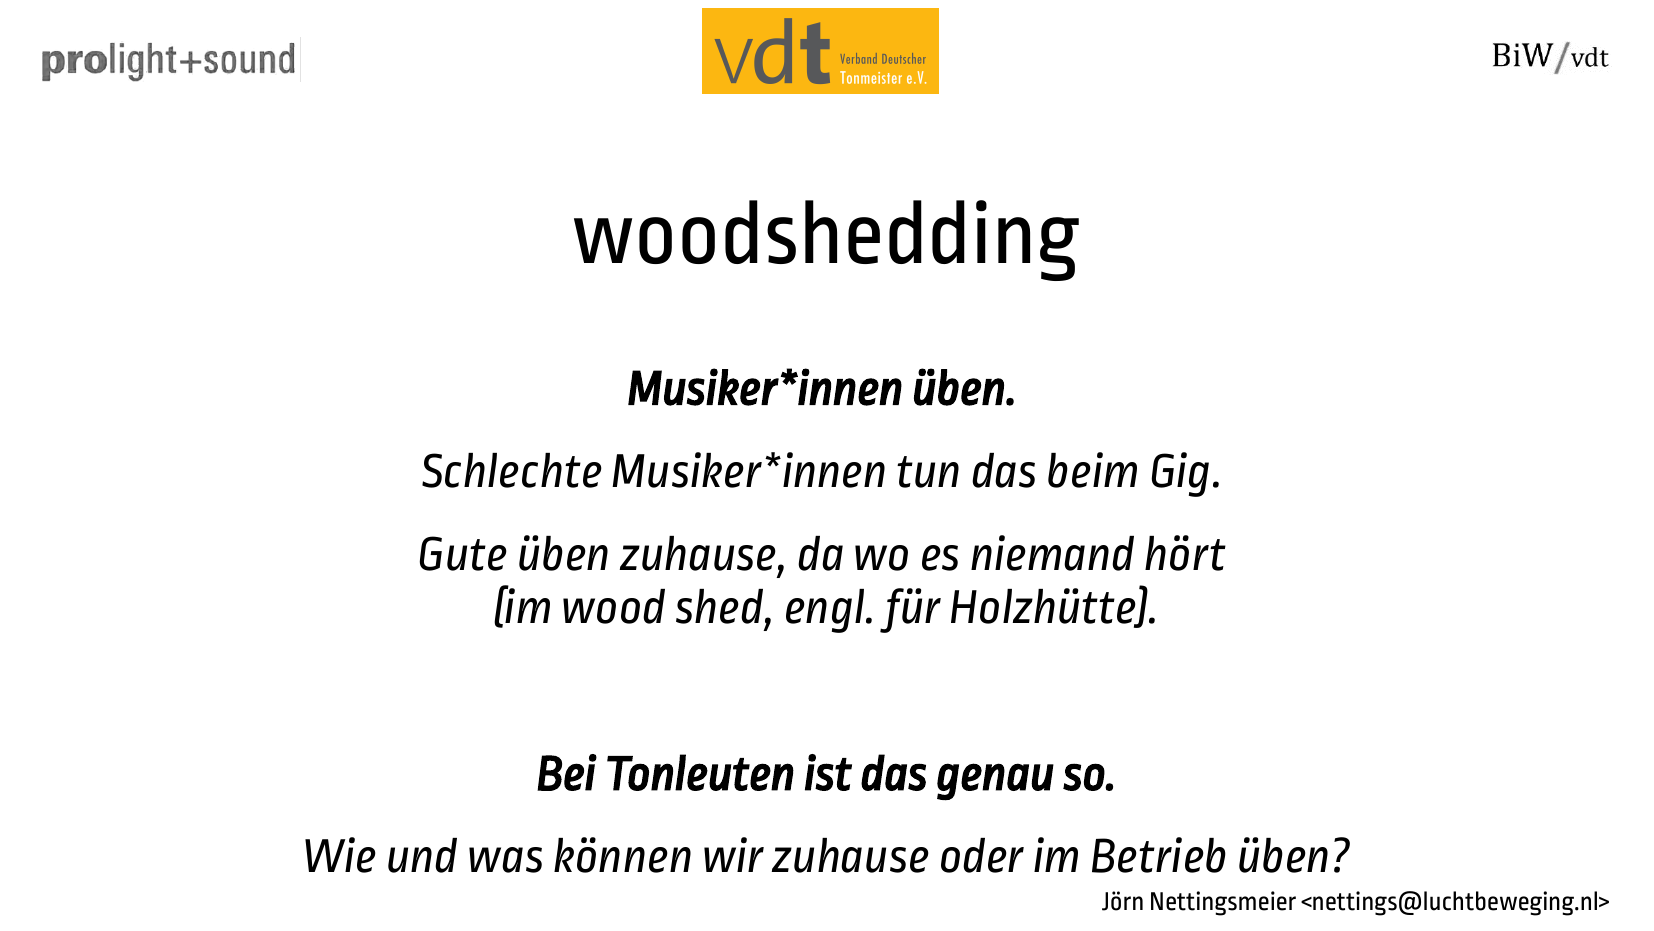

# woodshedding
Musiker*innen üben.
Schlechte Musiker*innen tun das beim Gig.
Gute üben zuhause, da wo es niemand hört
(im wood shed, engl. für Holzhütte).
Bei Tonleuten ist das genau so.
Wie und was können wir zuhause oder im Betrieb üben?